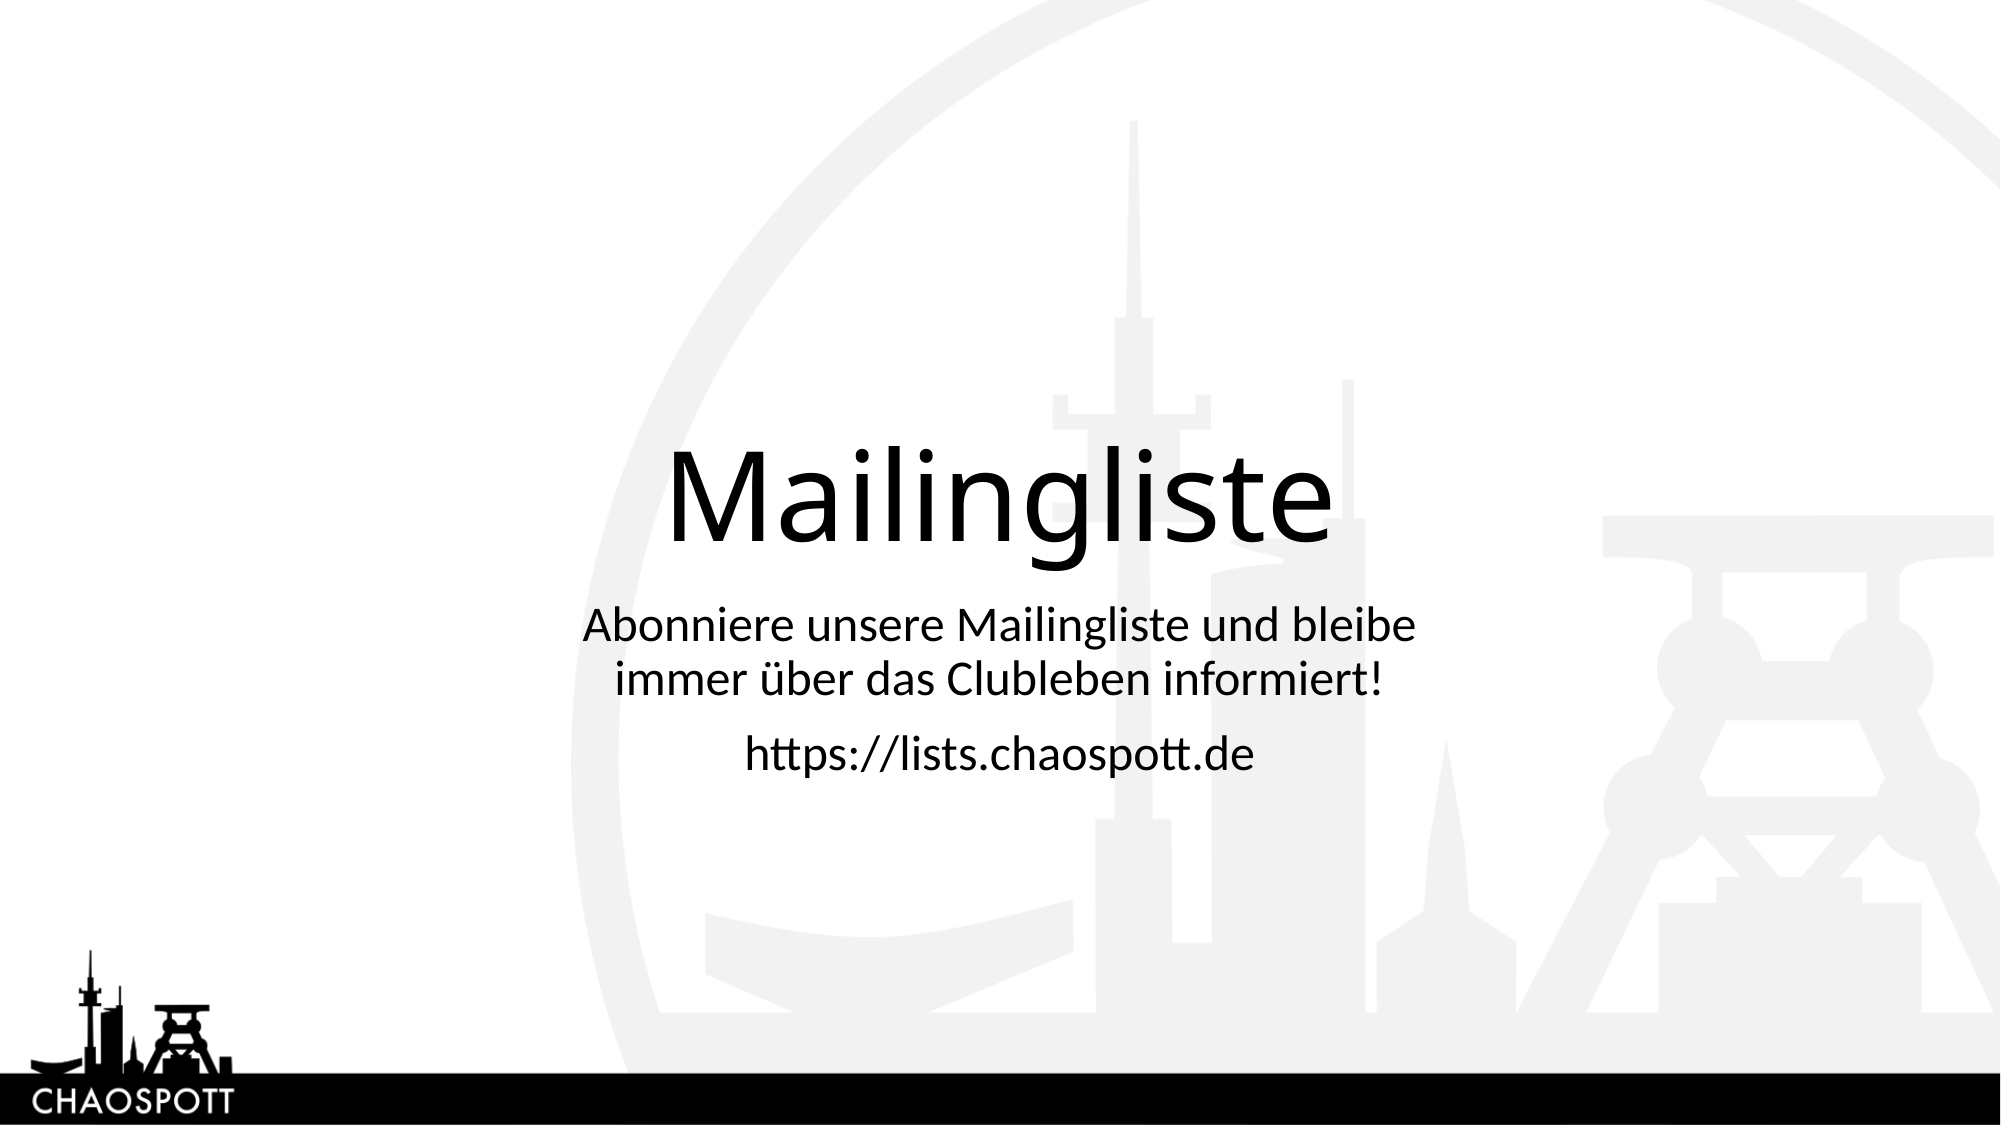

# Mailingliste
Abonniere unsere Mailingliste und bleibe
immer über das Clubleben informiert!
https://lists.chaospott.de